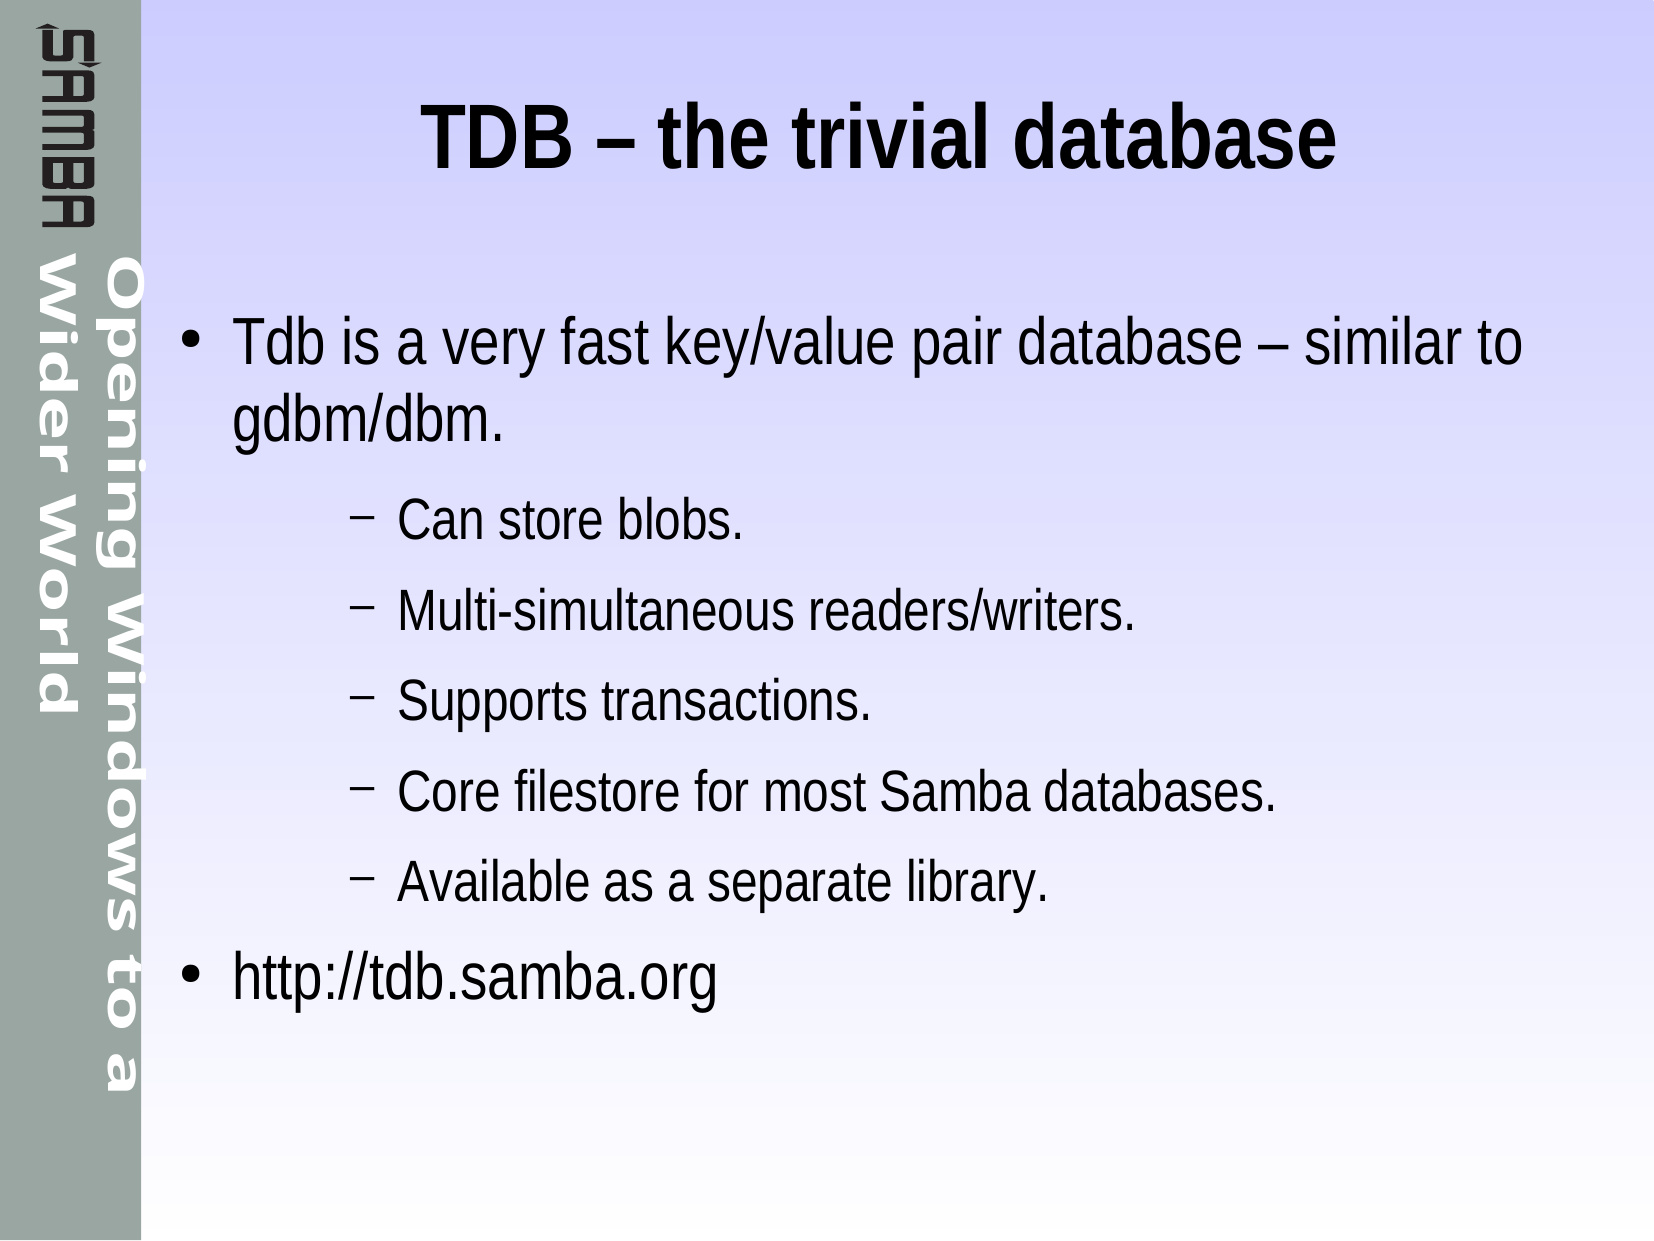

# TDB – the trivial database
Tdb is a very fast key/value pair database – similar to gdbm/dbm.
Can store blobs.
Multi-simultaneous readers/writers.
Supports transactions.
Core filestore for most Samba databases.
Available as a separate library.
http://tdb.samba.org